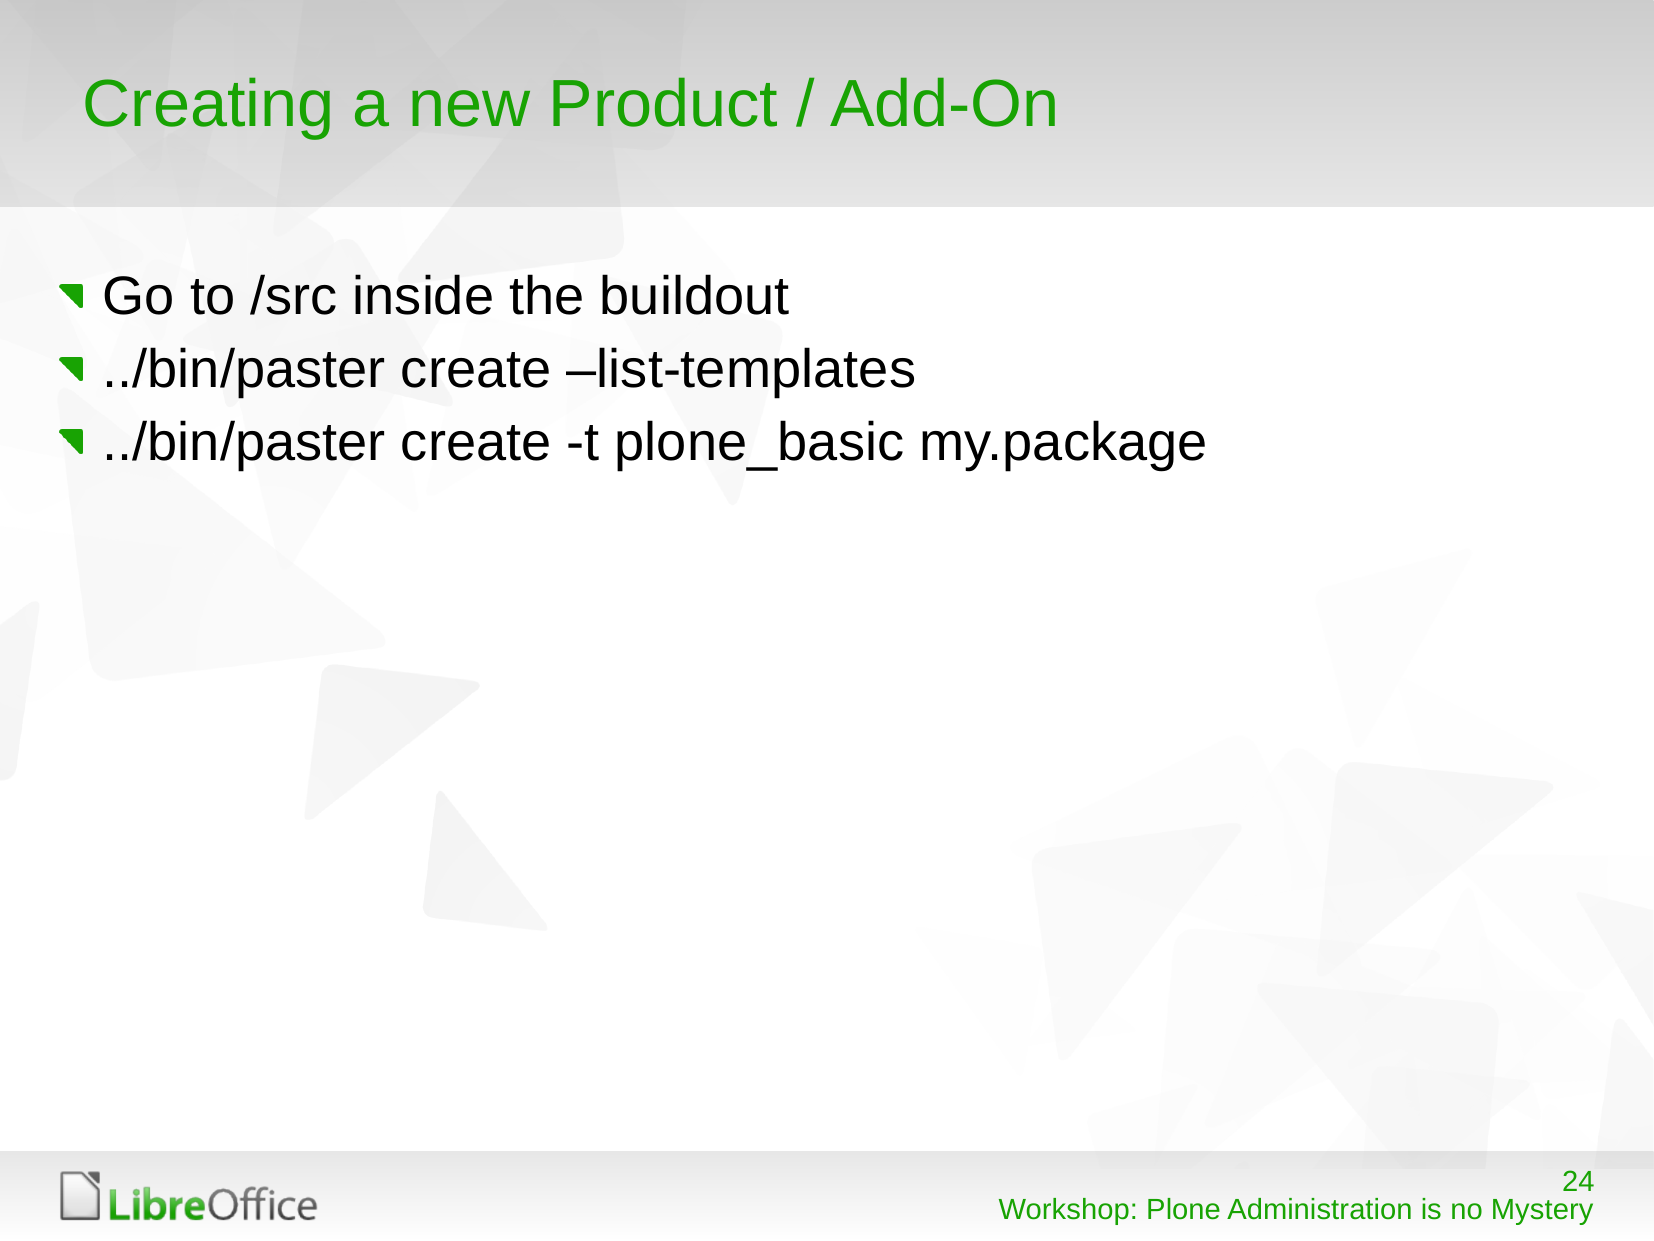

# Creating a new Product / Add-On
Go to /src inside the buildout
../bin/paster create –list-templates
../bin/paster create -t plone_basic my.package
24
Workshop: Plone Administration is no Mystery